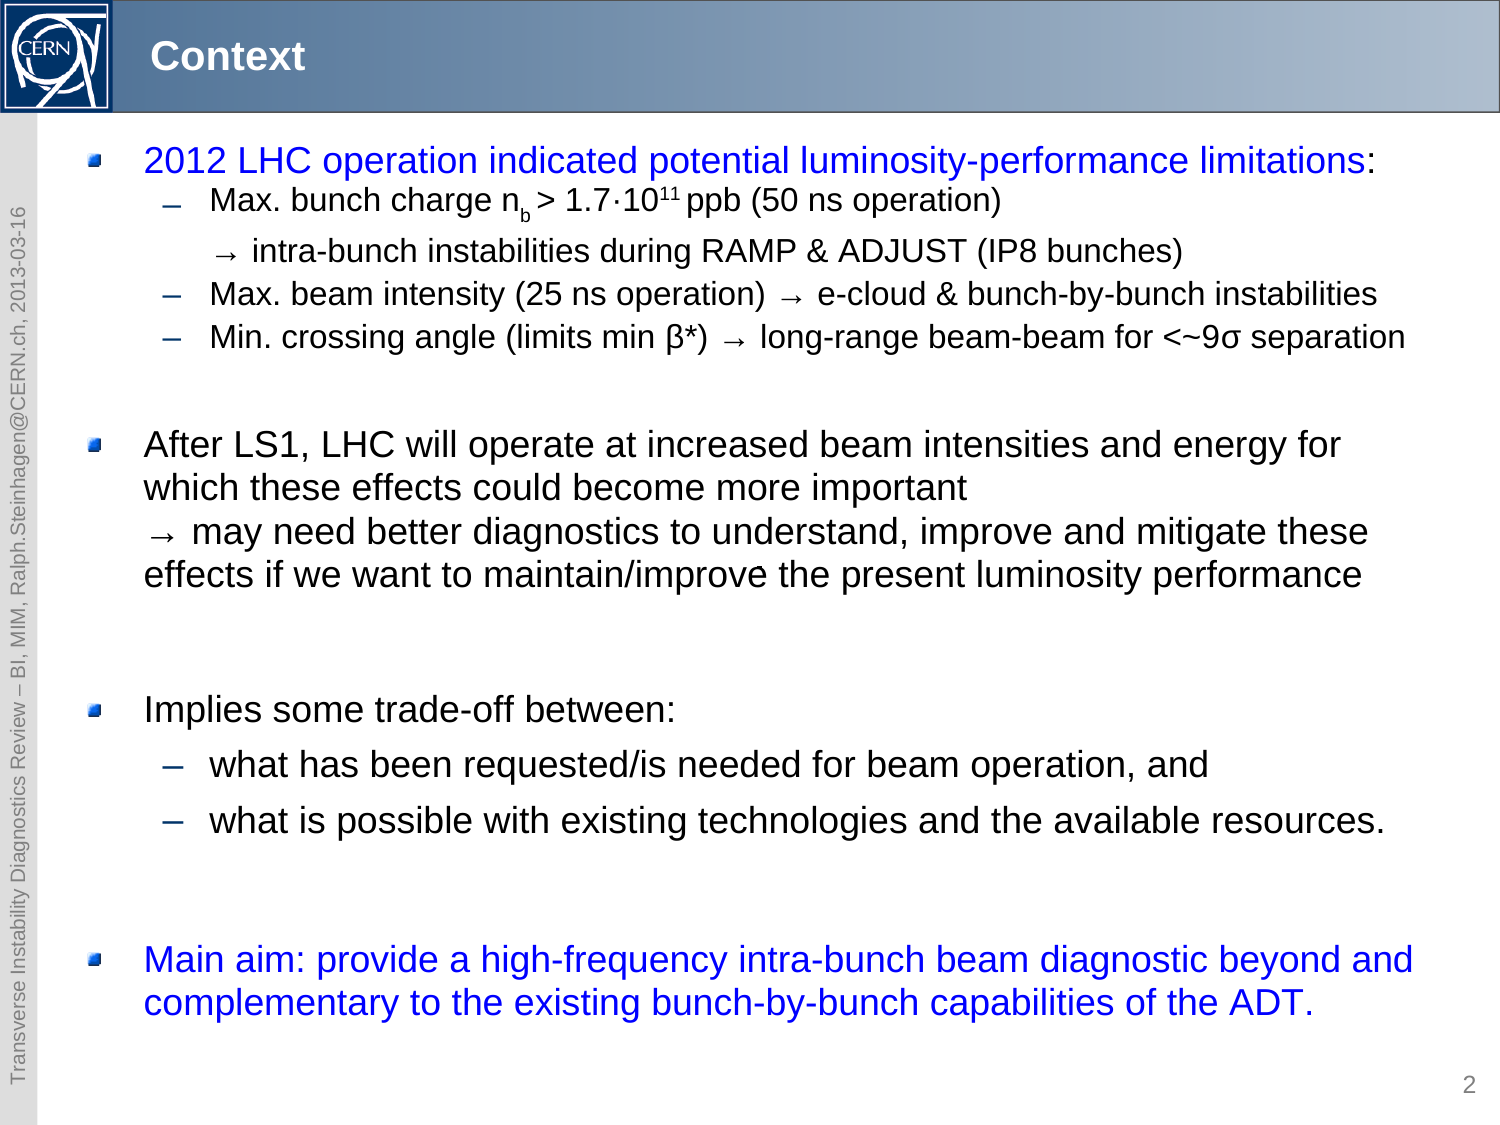

# Context
2012 LHC operation indicated potential luminosity-performance limitations:
Max. bunch charge nb > 1.7·1011 ppb (50 ns operation)			→ intra-bunch instabilities during RAMP & ADJUST (IP8 bunches)
Max. beam intensity (25 ns operation) → e-cloud & bunch-by-bunch instabilities
Min. crossing angle (limits min β*) → long-range beam-beam for <~9σ separation
After LS1, LHC will operate at increased beam intensities and energy for which these effects could become more important 				→ may need better diagnostics to understand, improve and mitigate these effects if we want to maintain/improve the present luminosity performance
Implies some trade-off between:
what has been requested/is needed for beam operation, and
what is possible with existing technologies and the available resources.
Main aim: provide a high-frequency intra-bunch beam diagnostic beyond and complementary to the existing bunch-by-bunch capabilities of the ADT.